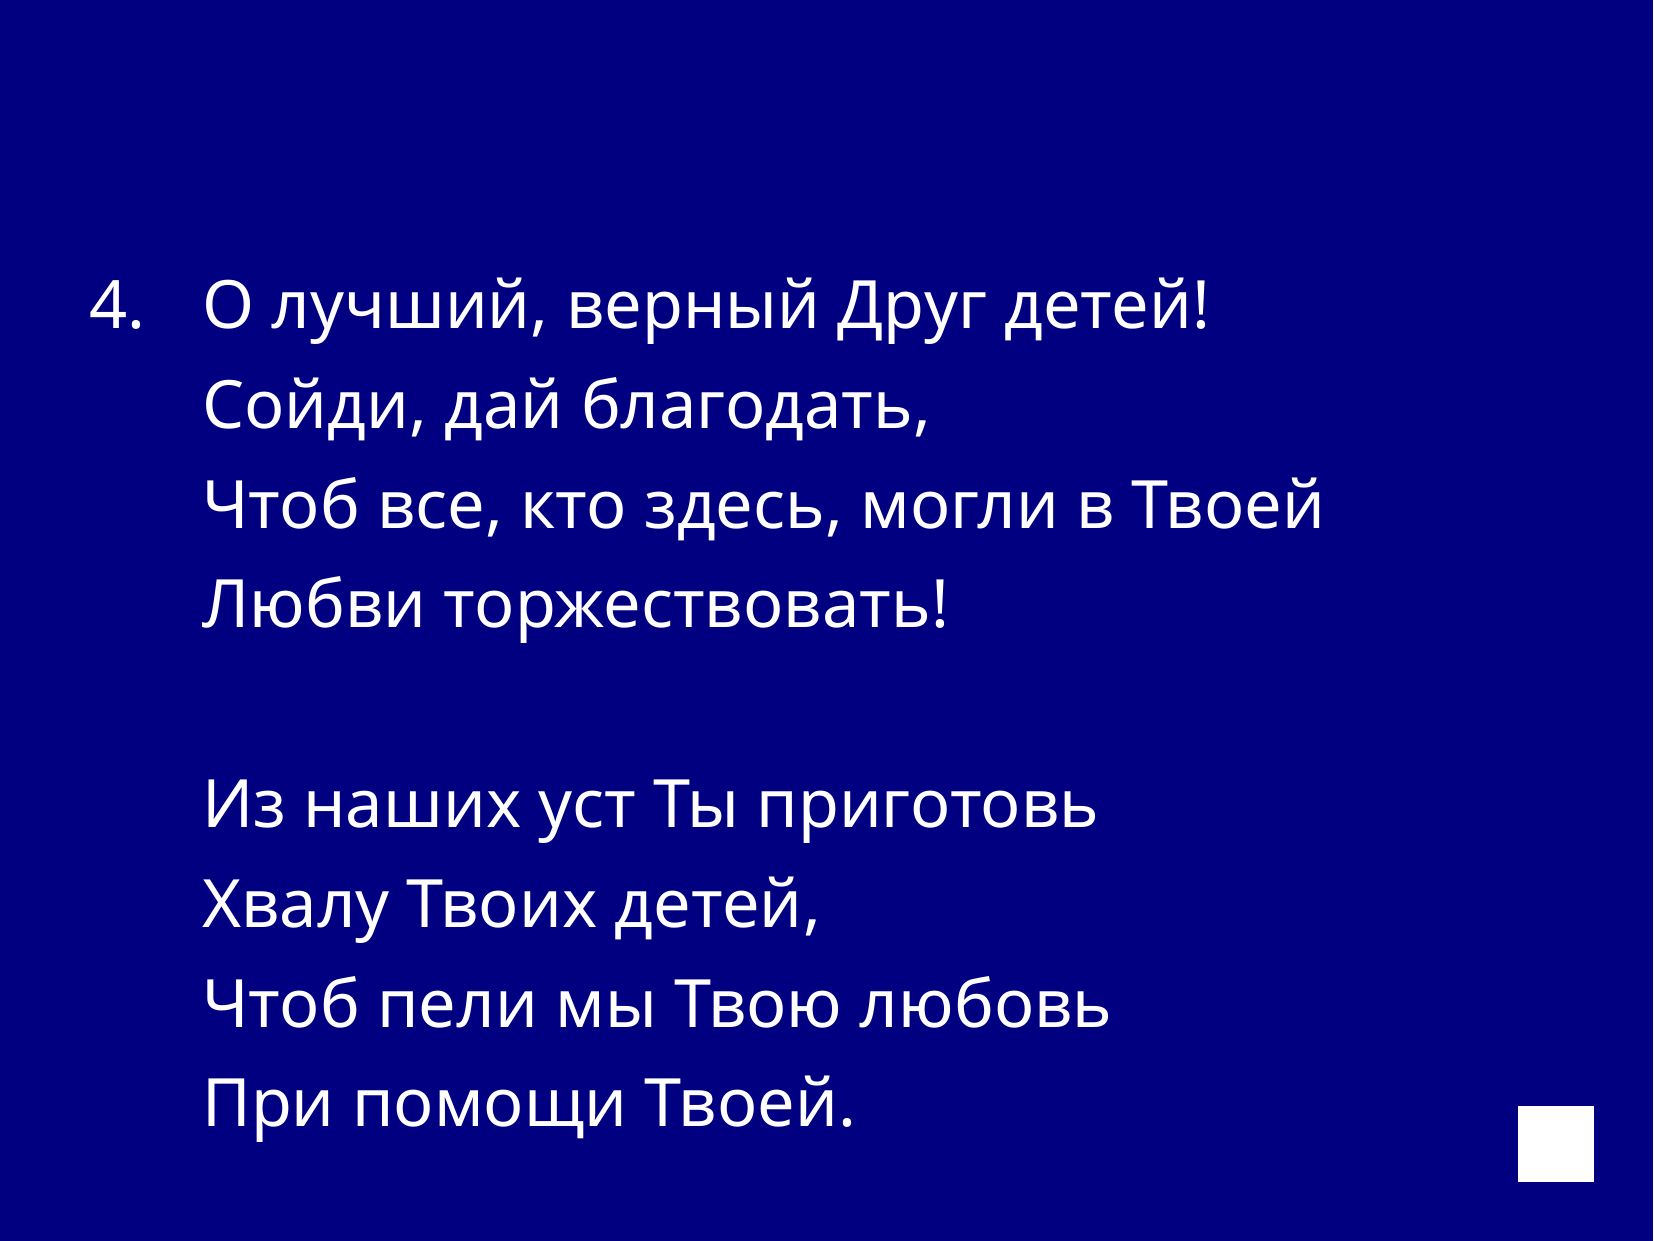

4.	О лучший, верный Друг детей!
	Сойди, дай благодать,
	Чтоб все, кто здесь, могли в Твоей
	Любви торжествовать!
	Из наших уст Ты приготовь
	Хвалу Твоих детей,
	Чтоб пели мы Твою любовь
	При помощи Твоей.